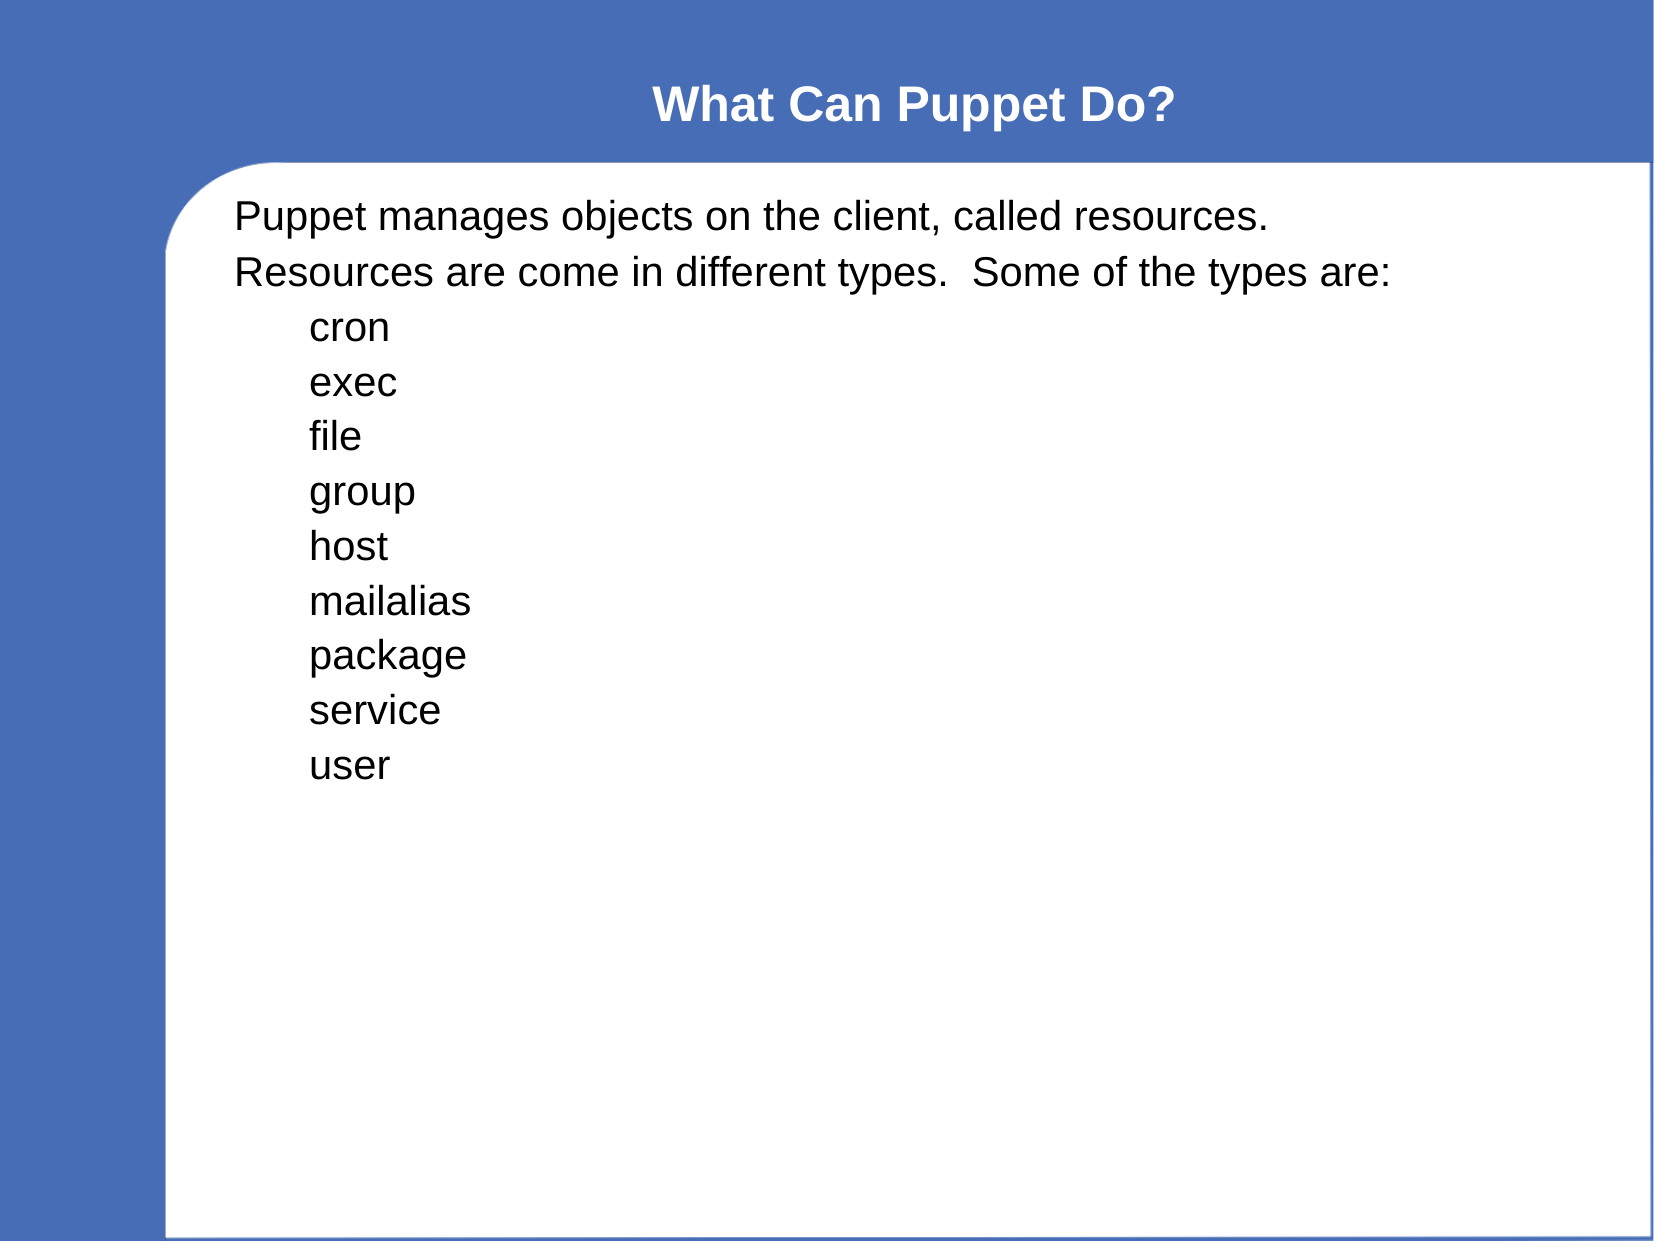

# What Can Puppet Do?
Puppet manages objects on the client, called resources.
Resources are come in different types. Some of the types are:
cron
exec
file
group
host
mailalias
package
service
user